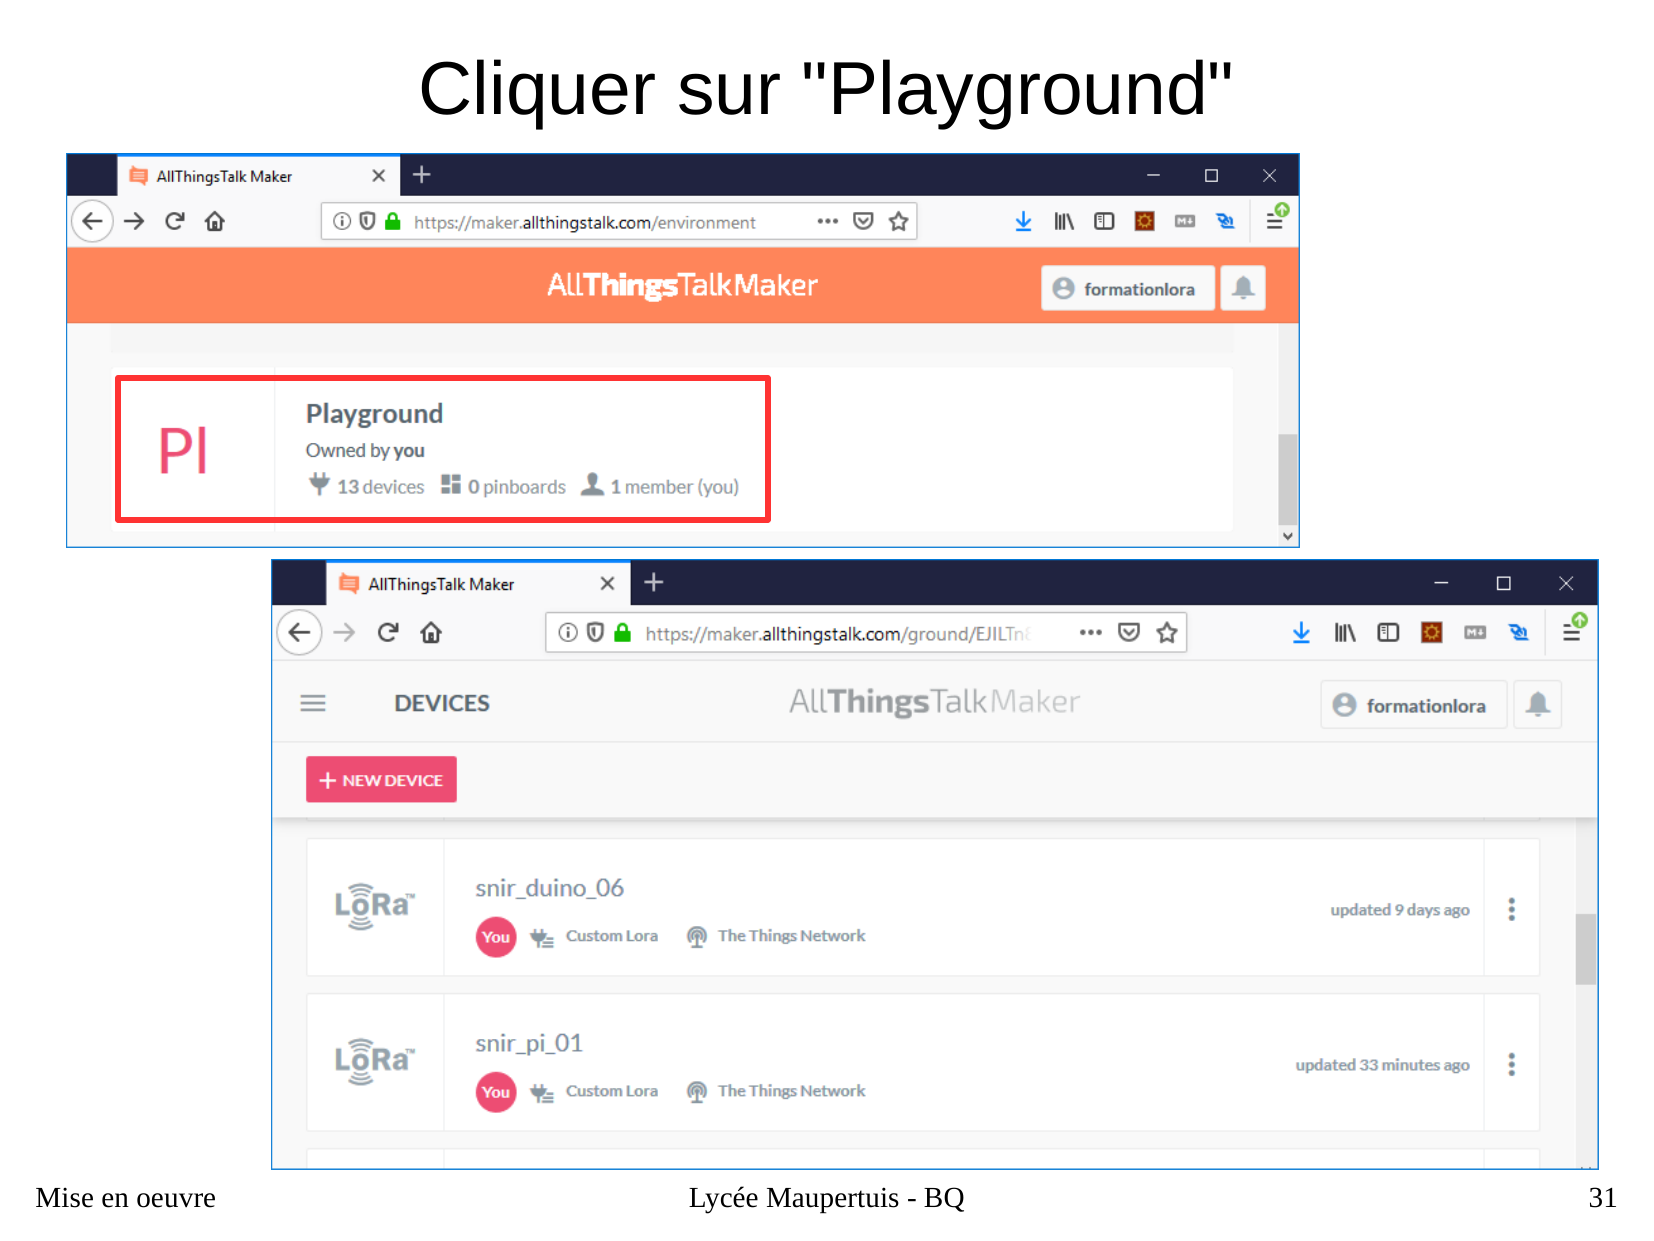

# Cliquer sur "Playground"
Mise en oeuvre
Lycée Maupertuis - BQ
31